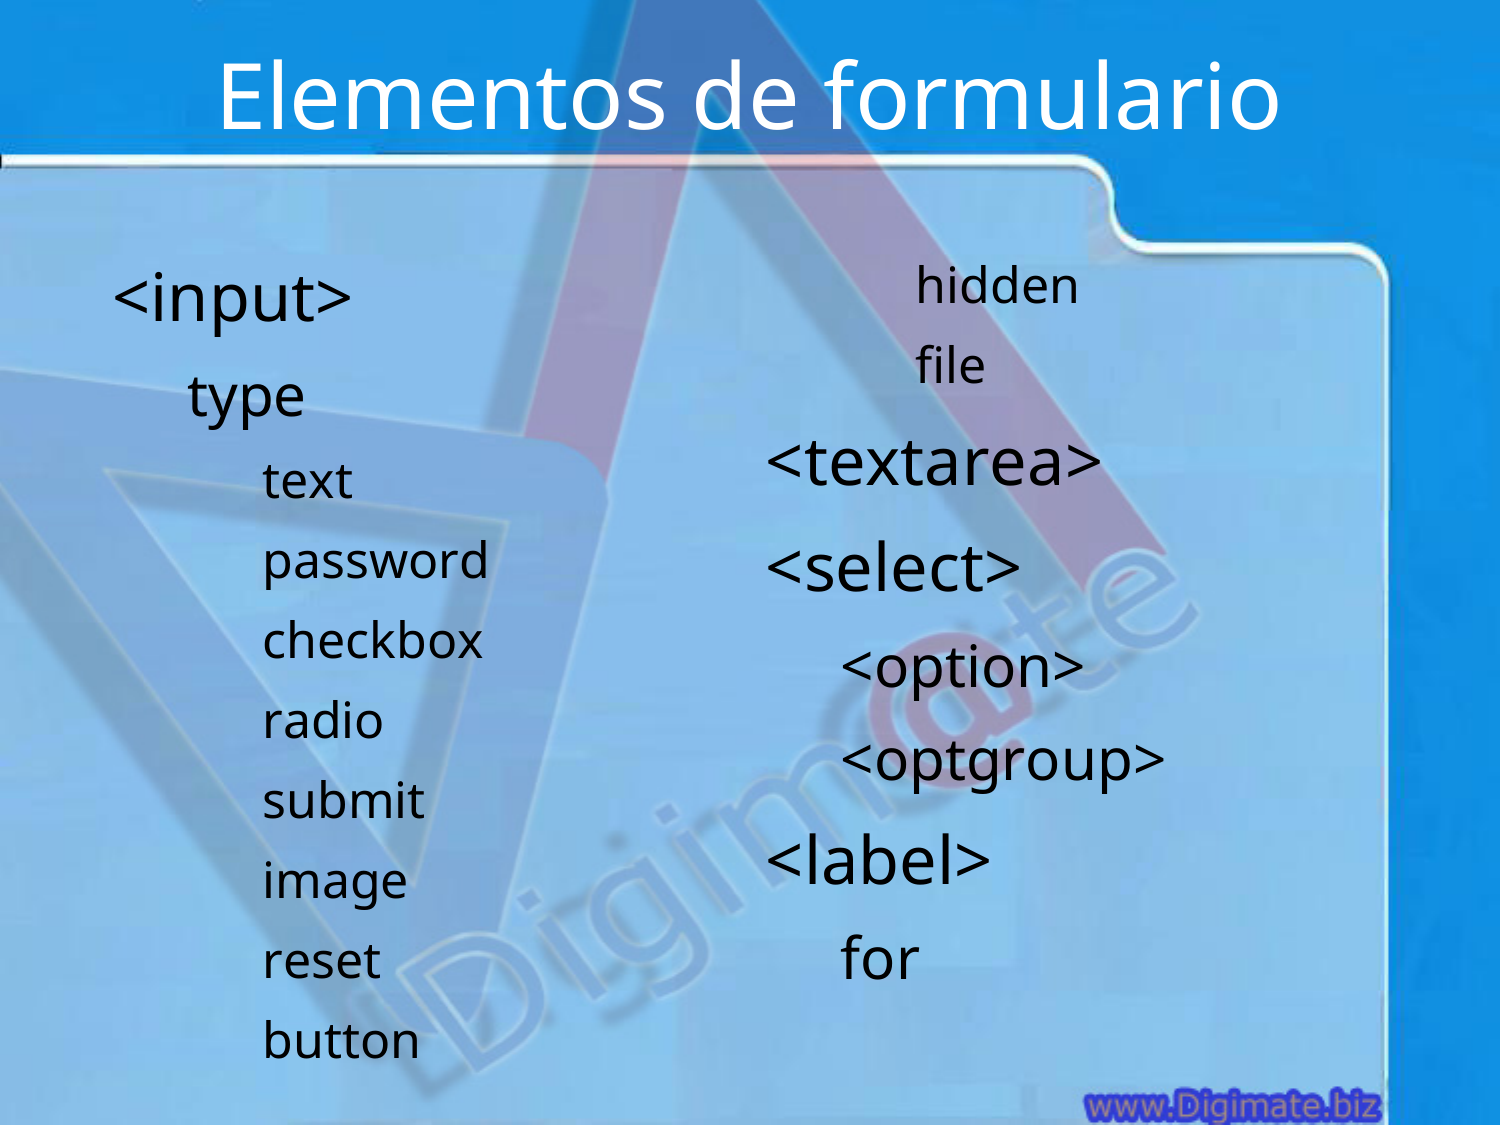

# Elementos de formulario
<input>
type
text
password
checkbox
radio
submit
image
reset
button
hidden
file
<textarea>
<select>
<option>
<optgroup>
<label>
for